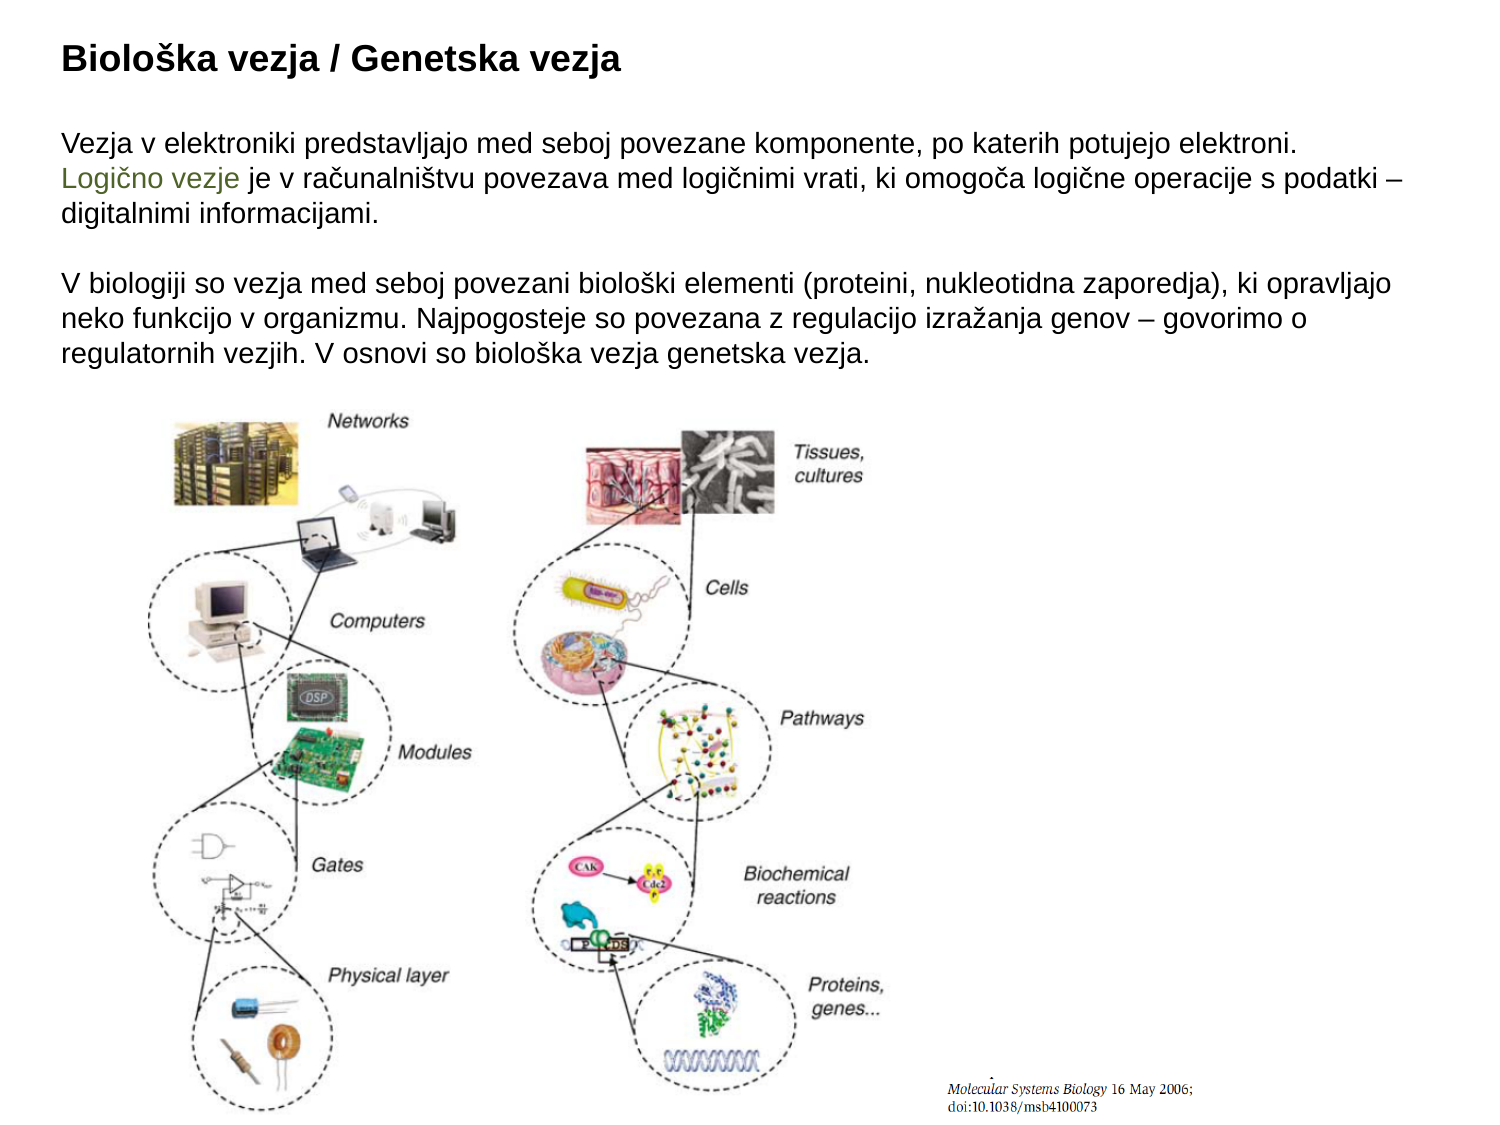

Biološka vezja / Genetska vezja
Vezja v elektroniki predstavljajo med seboj povezane komponente, po katerih potujejo elektroni.
Logično vezje je v računalništvu povezava med logičnimi vrati, ki omogoča logične operacije s podatki – digitalnimi informacijami.
V biologiji so vezja med seboj povezani biološki elementi (proteini, nukleotidna zaporedja), ki opravljajo neko funkcijo v organizmu. Najpogosteje so povezana z regulacijo izražanja genov – govorimo o regulatornih vezjih. V osnovi so biološka vezja genetska vezja.